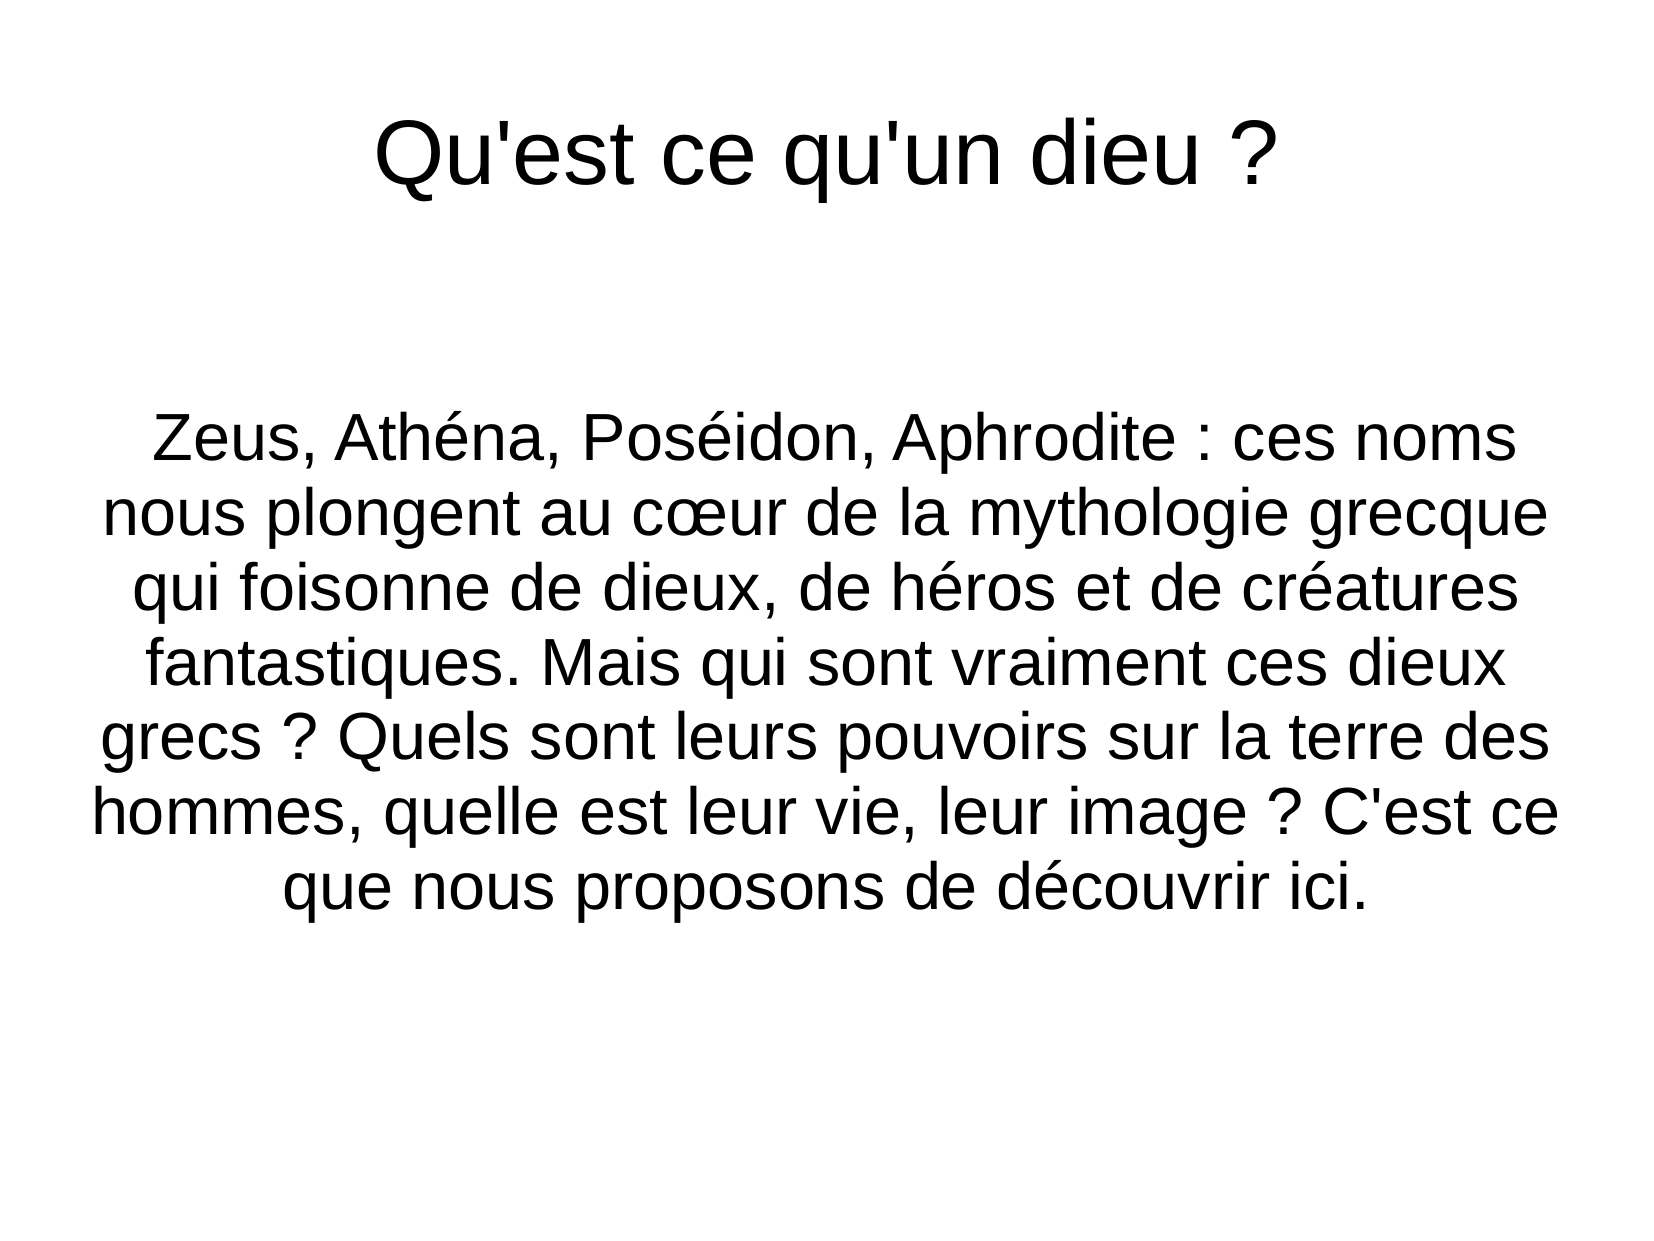

# Qu'est ce qu'un dieu ?
 Zeus, Athéna, Poséidon, Aphrodite : ces noms nous plongent au cœur de la mythologie grecque qui foisonne de dieux, de héros et de créatures fantastiques. Mais qui sont vraiment ces dieux grecs ? Quels sont leurs pouvoirs sur la terre des hommes, quelle est leur vie, leur image ? C'est ce que nous proposons de découvrir ici.